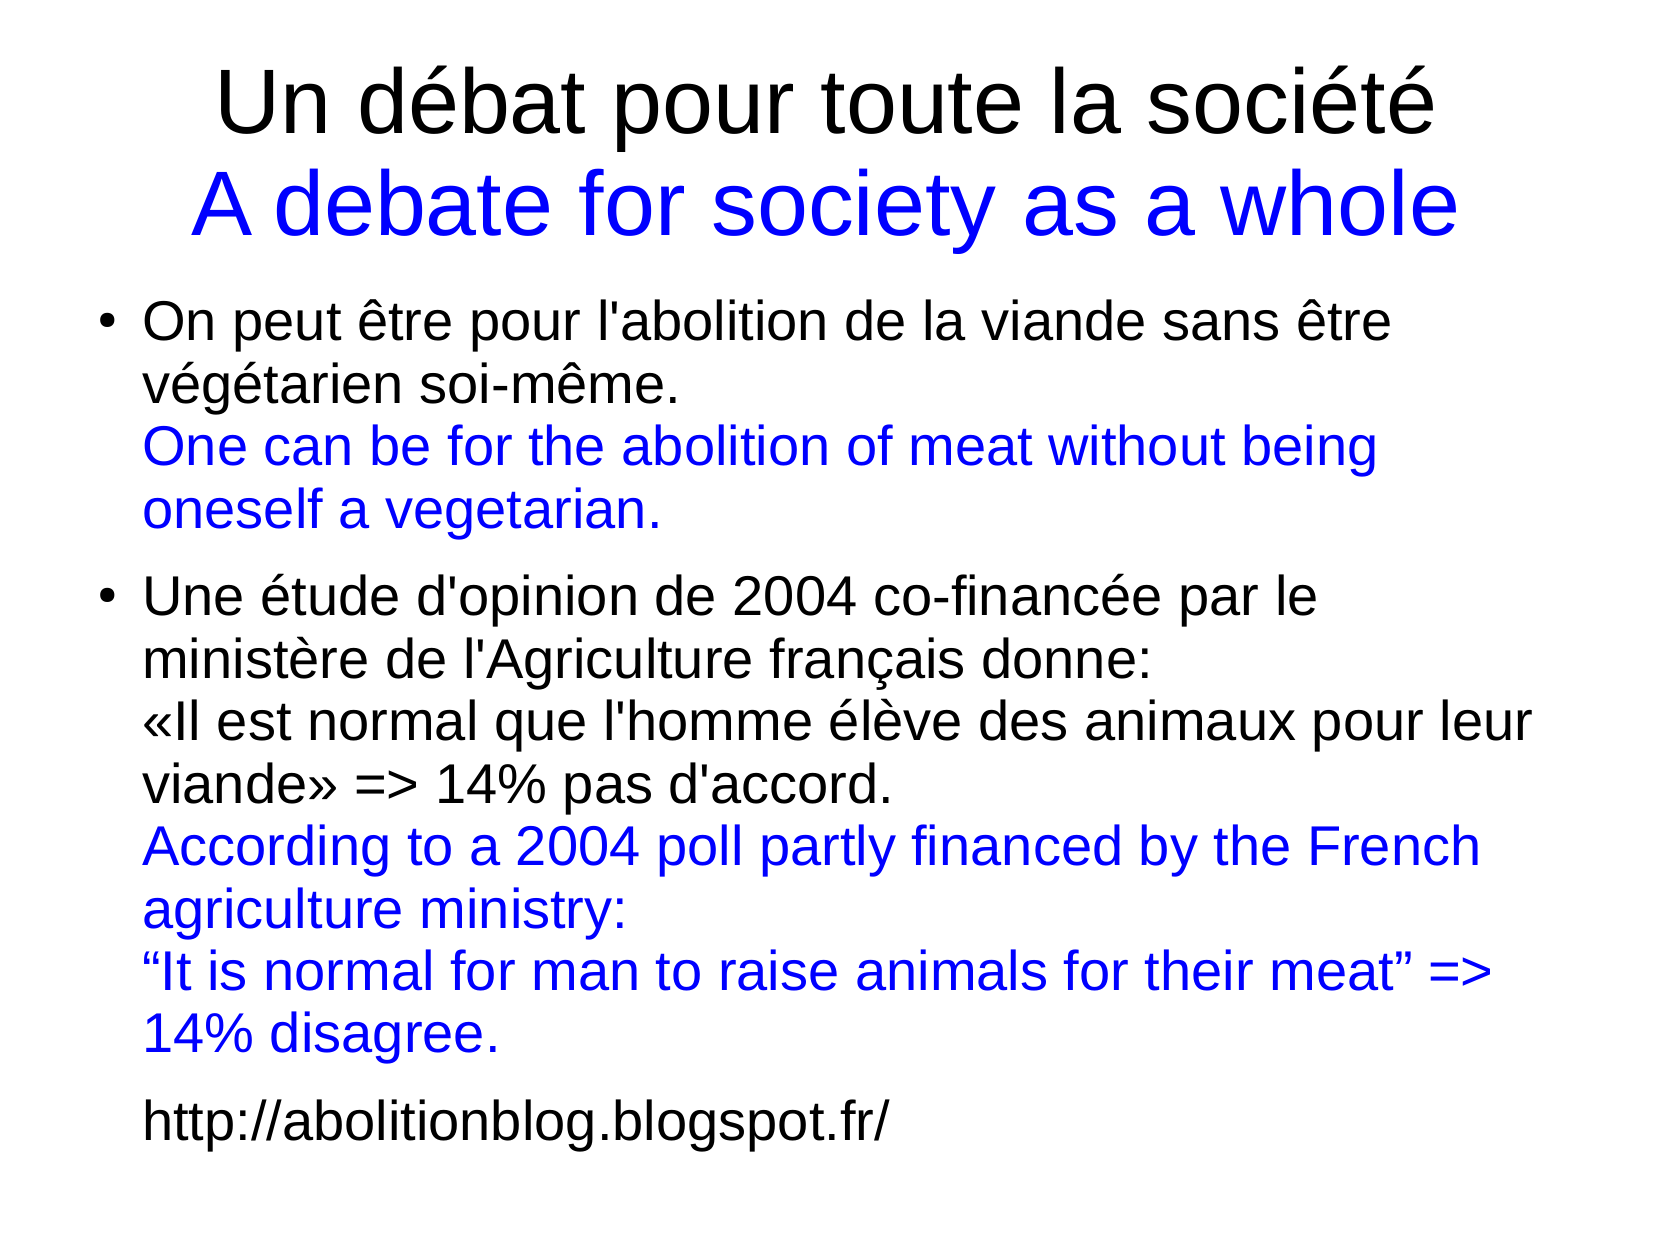

# Un débat pour toute la société A debate for society as a whole
On peut être pour l'abolition de la viande sans être végétarien soi-même.
One can be for the abolition of meat without being oneself a vegetarian.
Une étude d'opinion de 2004 co-financée par le ministère de l'Agriculture français donne:
«Il est normal que l'homme élève des animaux pour leur viande» => 14% pas d'accord.
According to a 2004 poll partly financed by the French agriculture ministry:
“It is normal for man to raise animals for their meat” => 14% disagree.
http://abolitionblog.blogspot.fr/